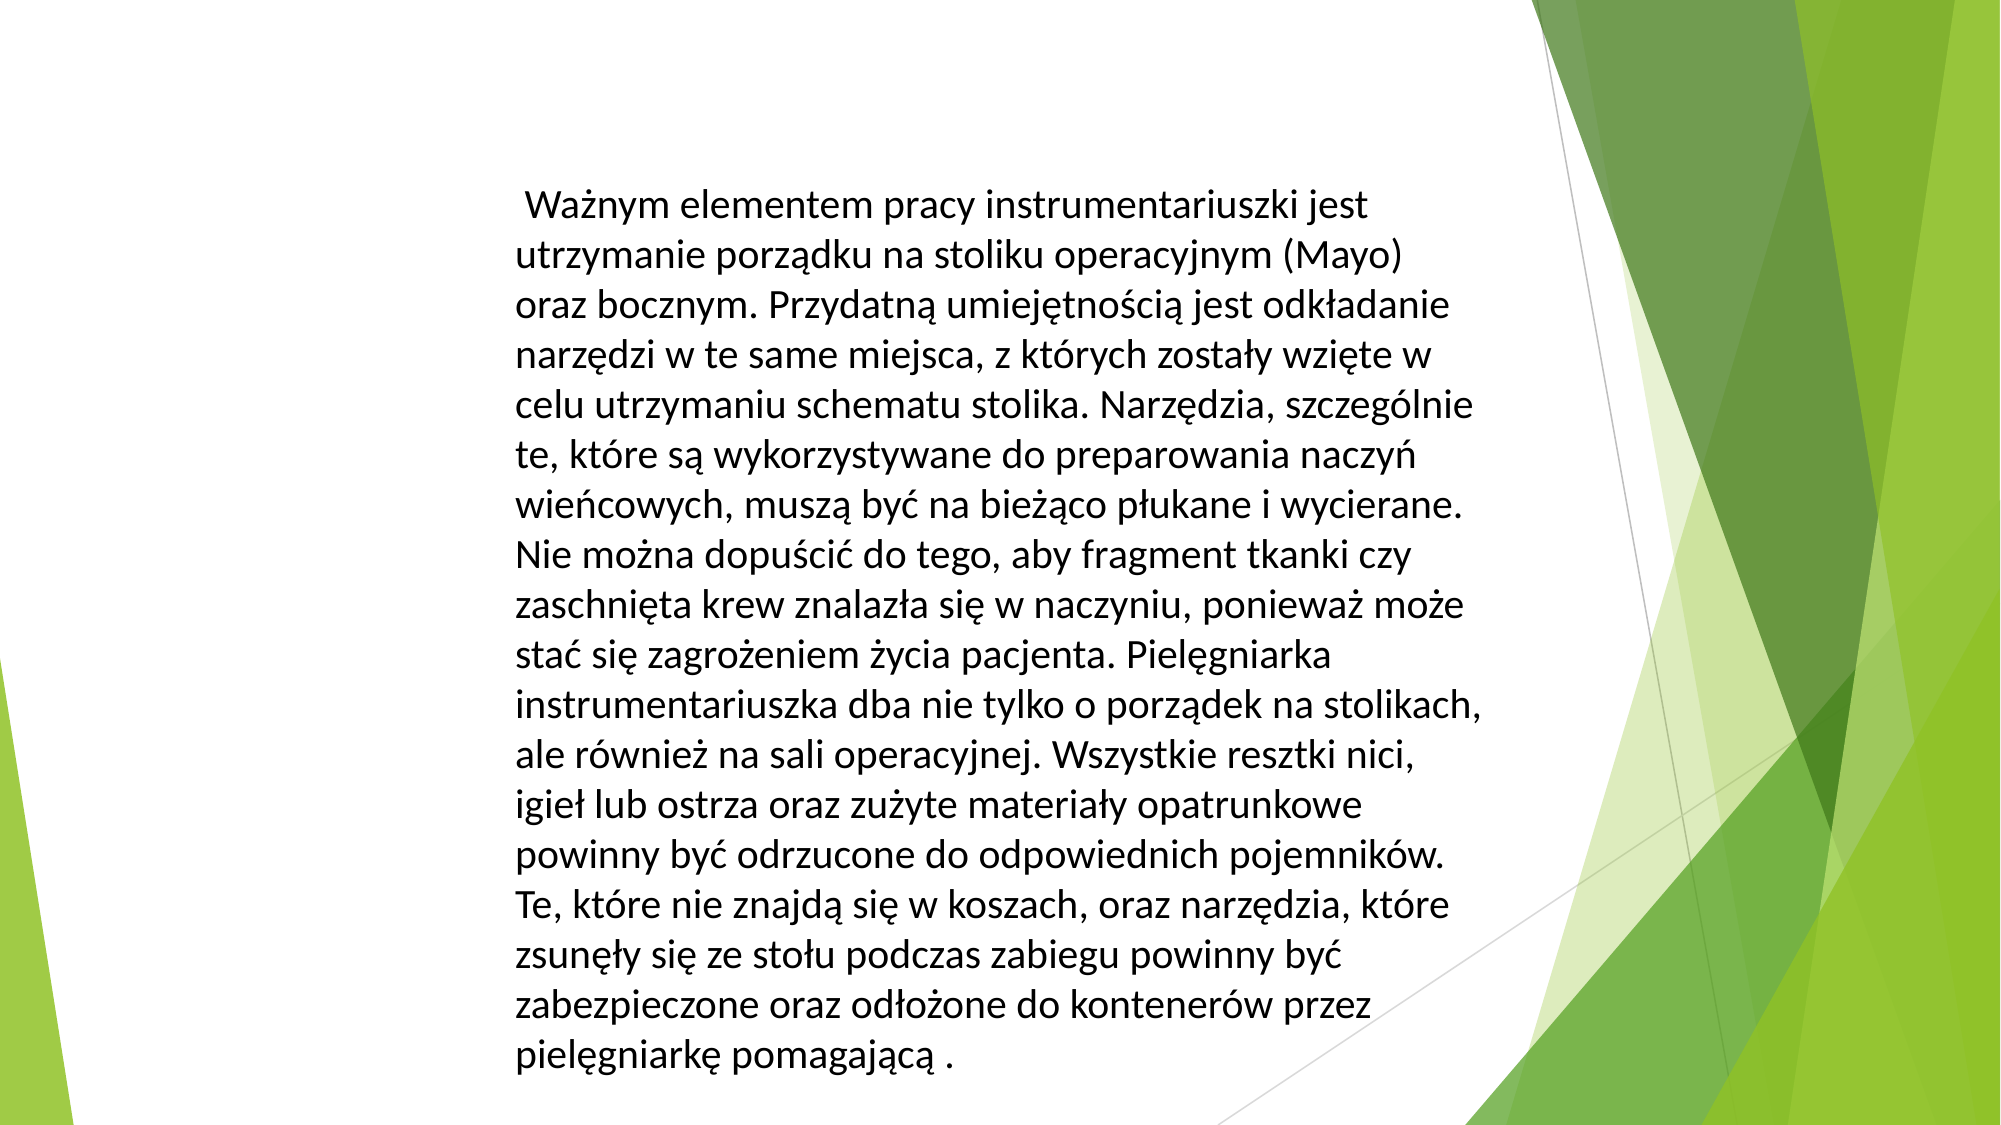

Ważnym elementem pracy instrumentariuszki jest utrzymanie porządku na stoliku operacyjnym (Mayo) oraz bocznym. Przydatną umiejętnością jest odkładanie narzędzi w te same miejsca, z których zostały wzięte w celu utrzymaniu schematu stolika. Narzędzia, szczególnie te, które są wykorzystywane do preparowania naczyń wieńcowych, muszą być na bieżąco płukane i wycierane. Nie można dopuścić do tego, aby fragment tkanki czy zaschnięta krew znalazła się w naczyniu, ponieważ może stać się zagrożeniem życia pacjenta. Pielęgniarka instrumentariuszka dba nie tylko o porządek na stolikach, ale również na sali operacyjnej. Wszystkie resztki nici, igieł lub ostrza oraz zużyte materiały opatrunkowe powinny być odrzucone do odpowiednich pojemników. Te, które nie znajdą się w koszach, oraz narzędzia, które zsunęły się ze stołu podczas zabiegu powinny być zabezpieczone oraz odłożone do kontenerów przez pielęgniarkę pomagającą .